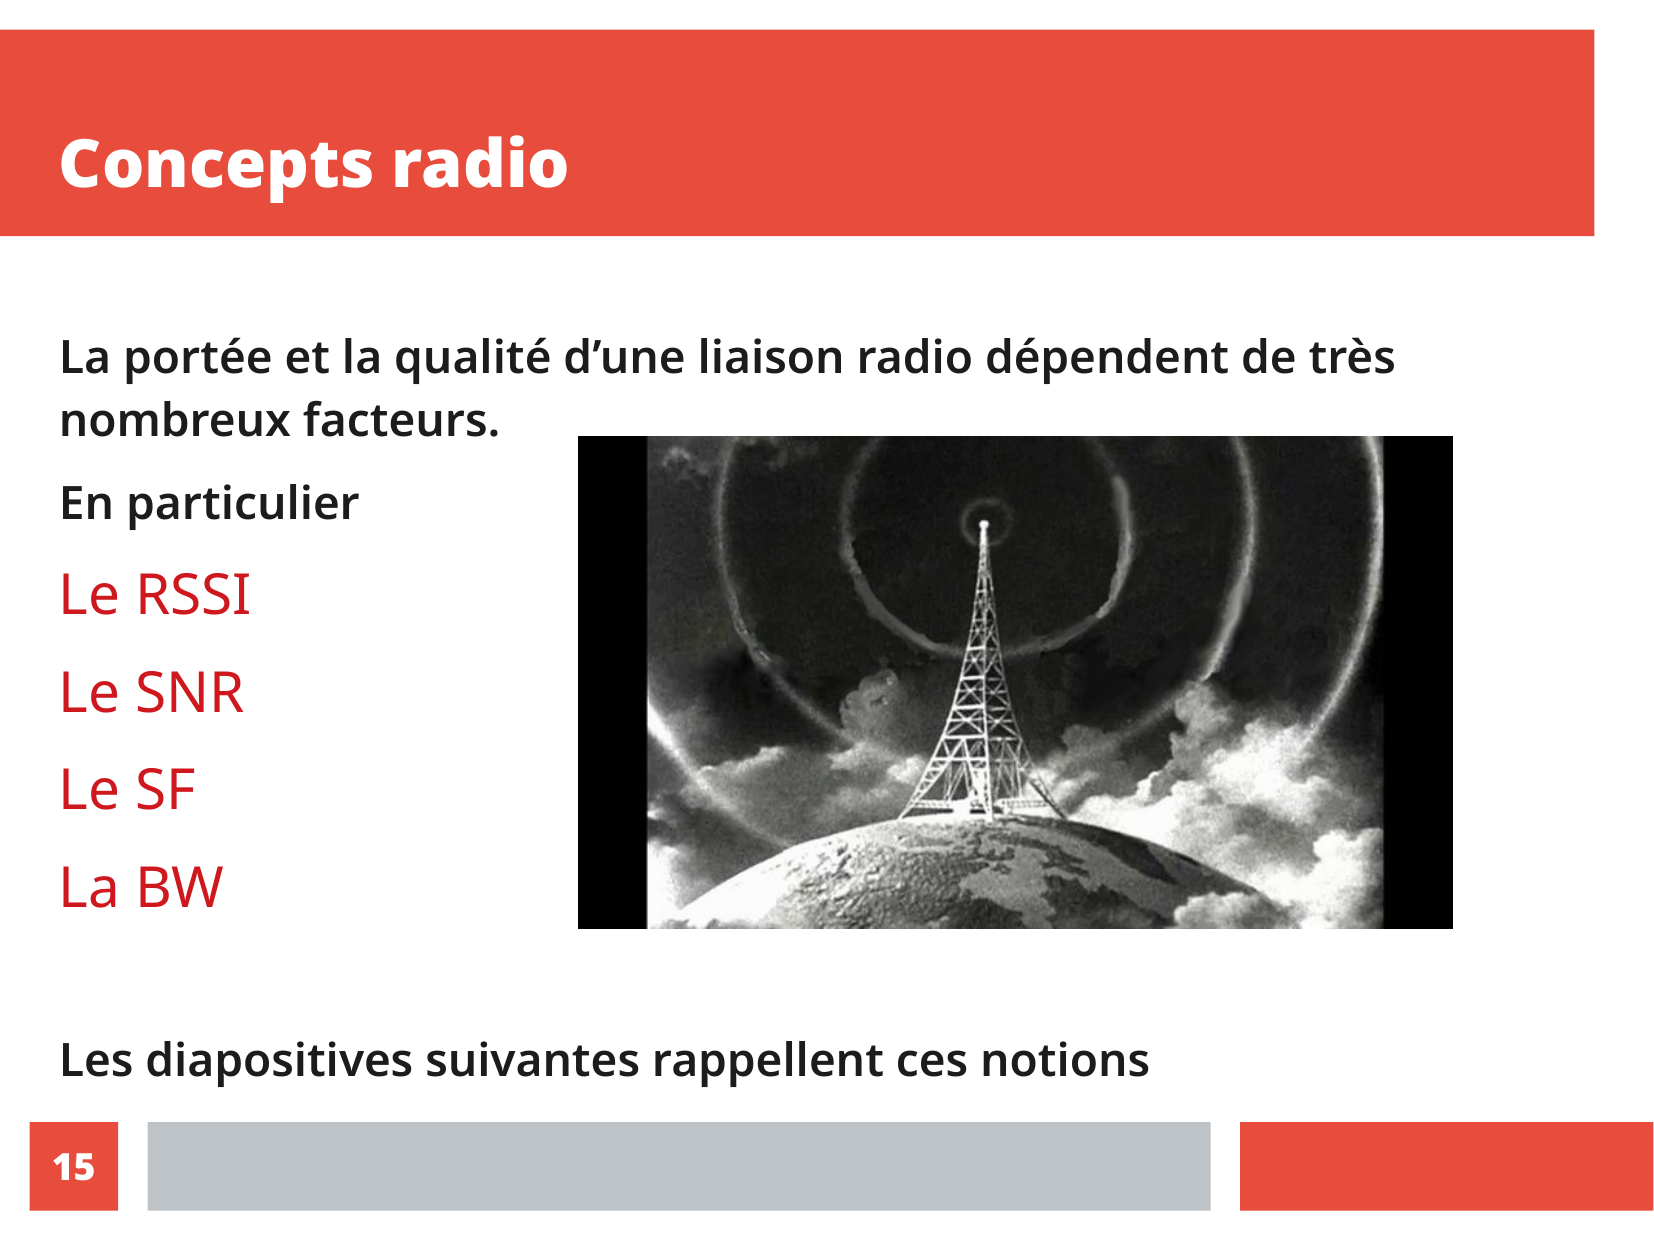

# Concepts radio
La portée et la qualité d’une liaison radio dépendent de très nombreux facteurs.
En particulier
Le RSSI
Le SNR
Le SF
La BW
Les diapositives suivantes rappellent ces notions
15